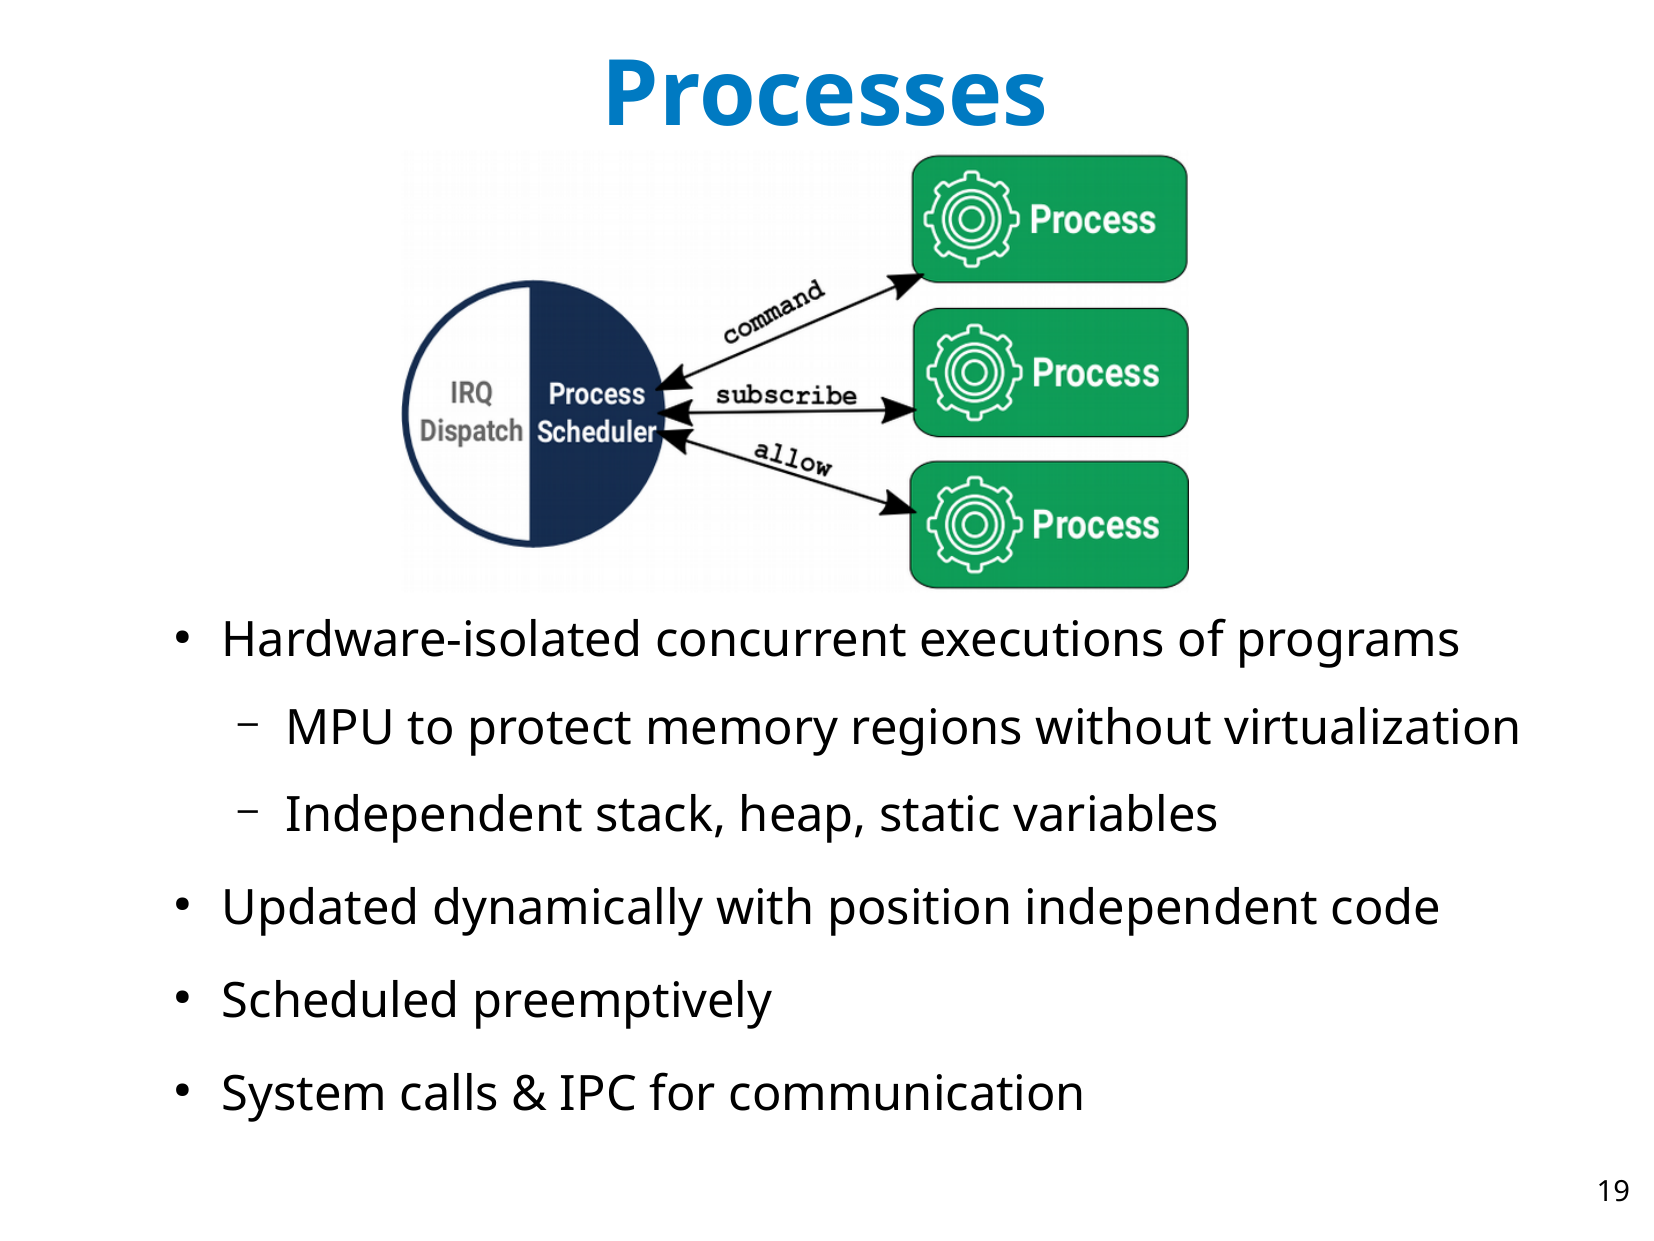

Processes
# Hardware-isolated concurrent executions of programs
MPU to protect memory regions without virtualization
Independent stack, heap, static variables
Updated dynamically with position independent code
Scheduled preemptively
System calls & IPC for communication
19